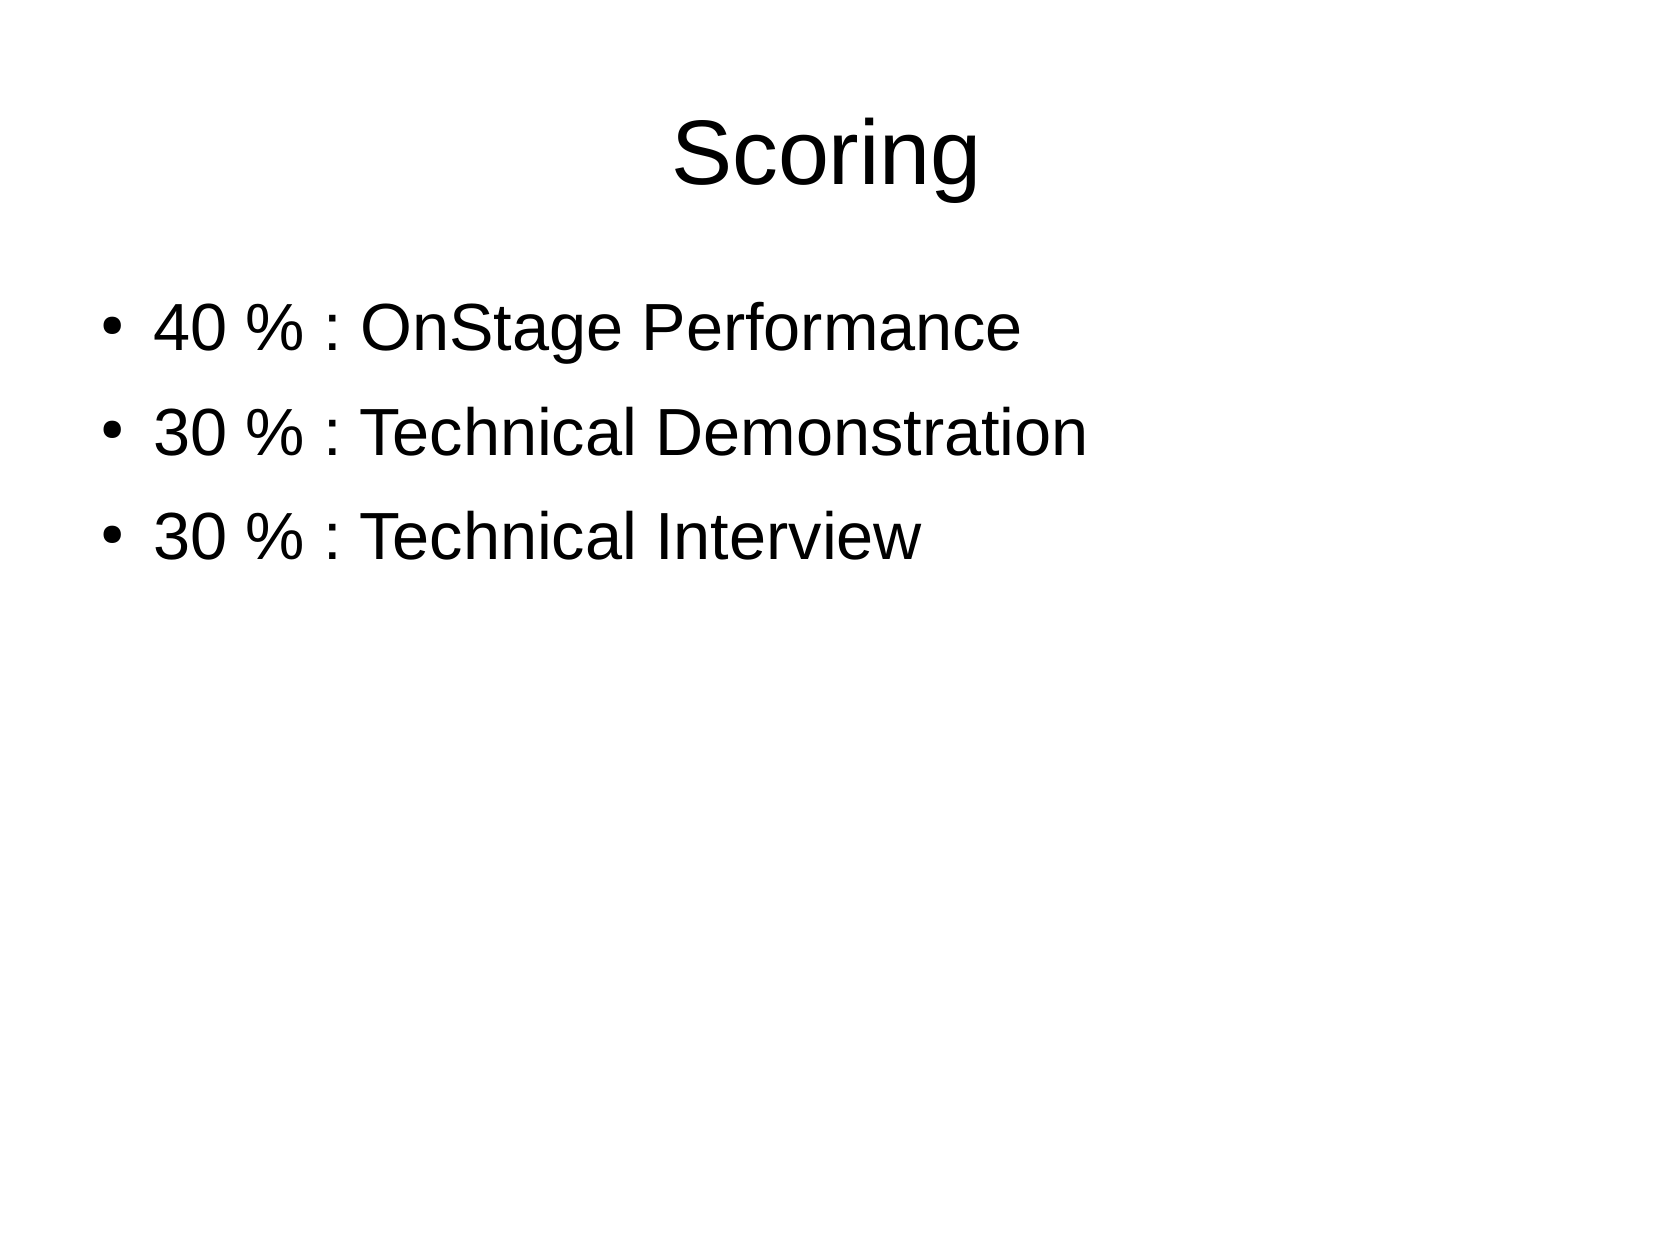

# Scoring
40 % : OnStage Performance
30 % : Technical Demonstration
30 % : Technical Interview